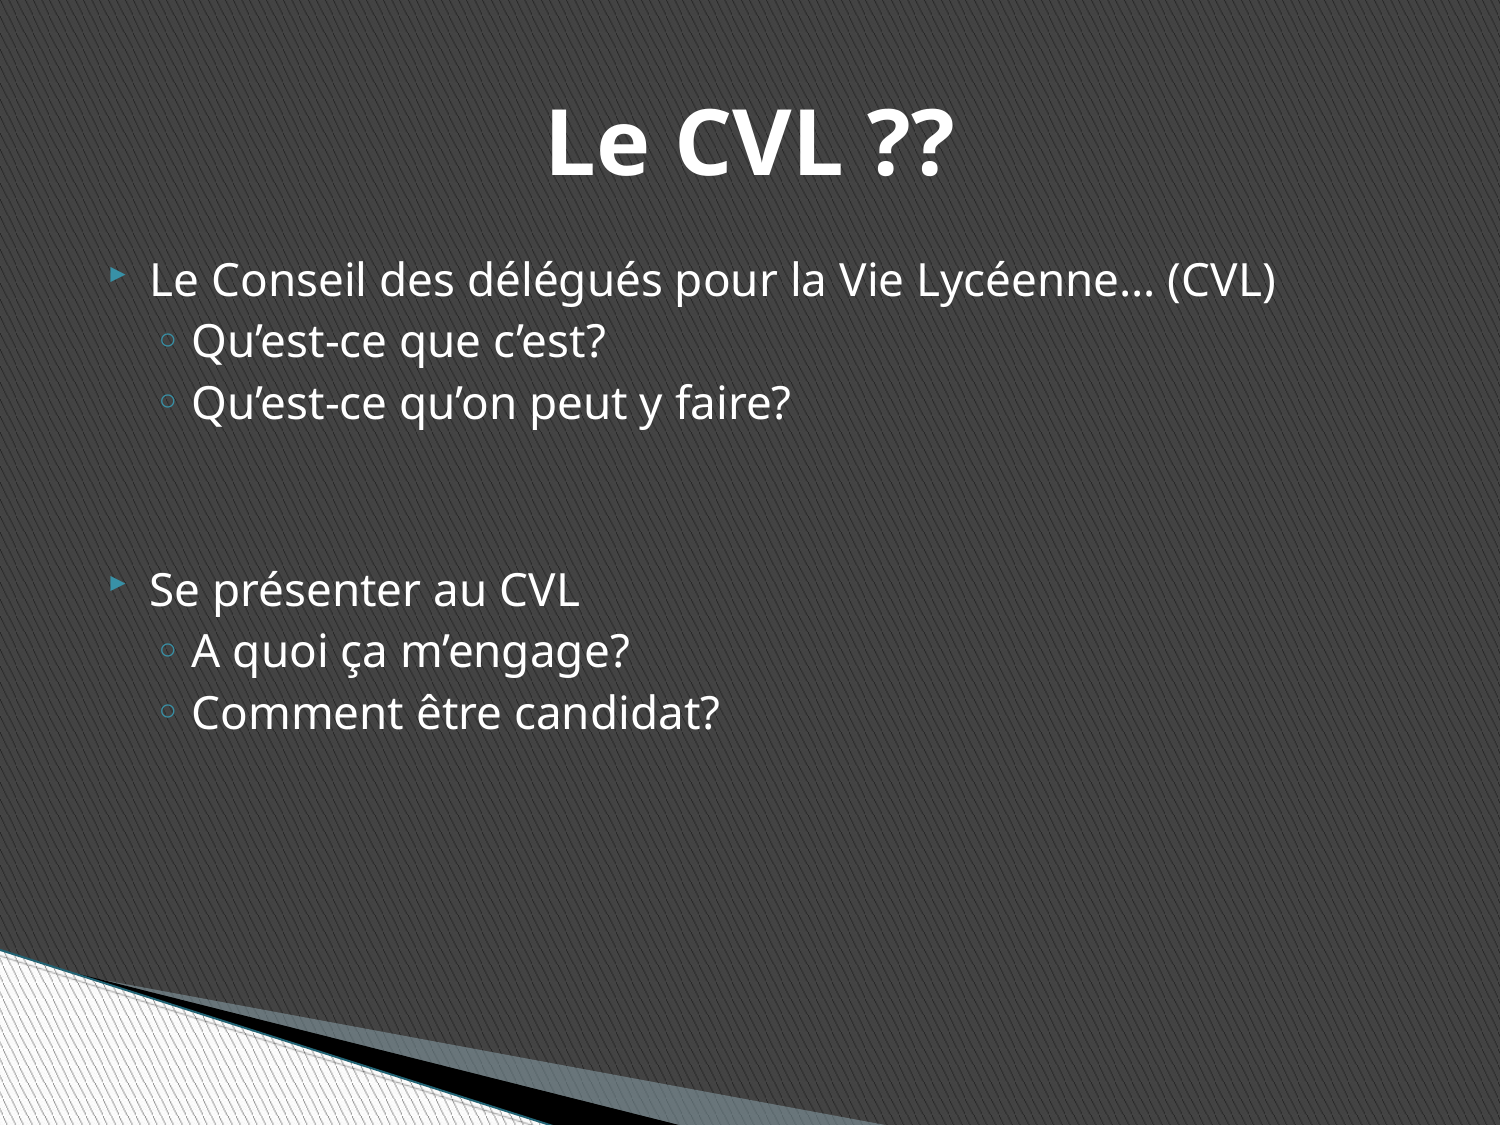

Le CVL ??
# Le Conseil des délégués pour la Vie Lycéenne… (CVL)
Qu’est-ce que c’est?
Qu’est-ce qu’on peut y faire?
Se présenter au CVL
A quoi ça m’engage?
Comment être candidat?